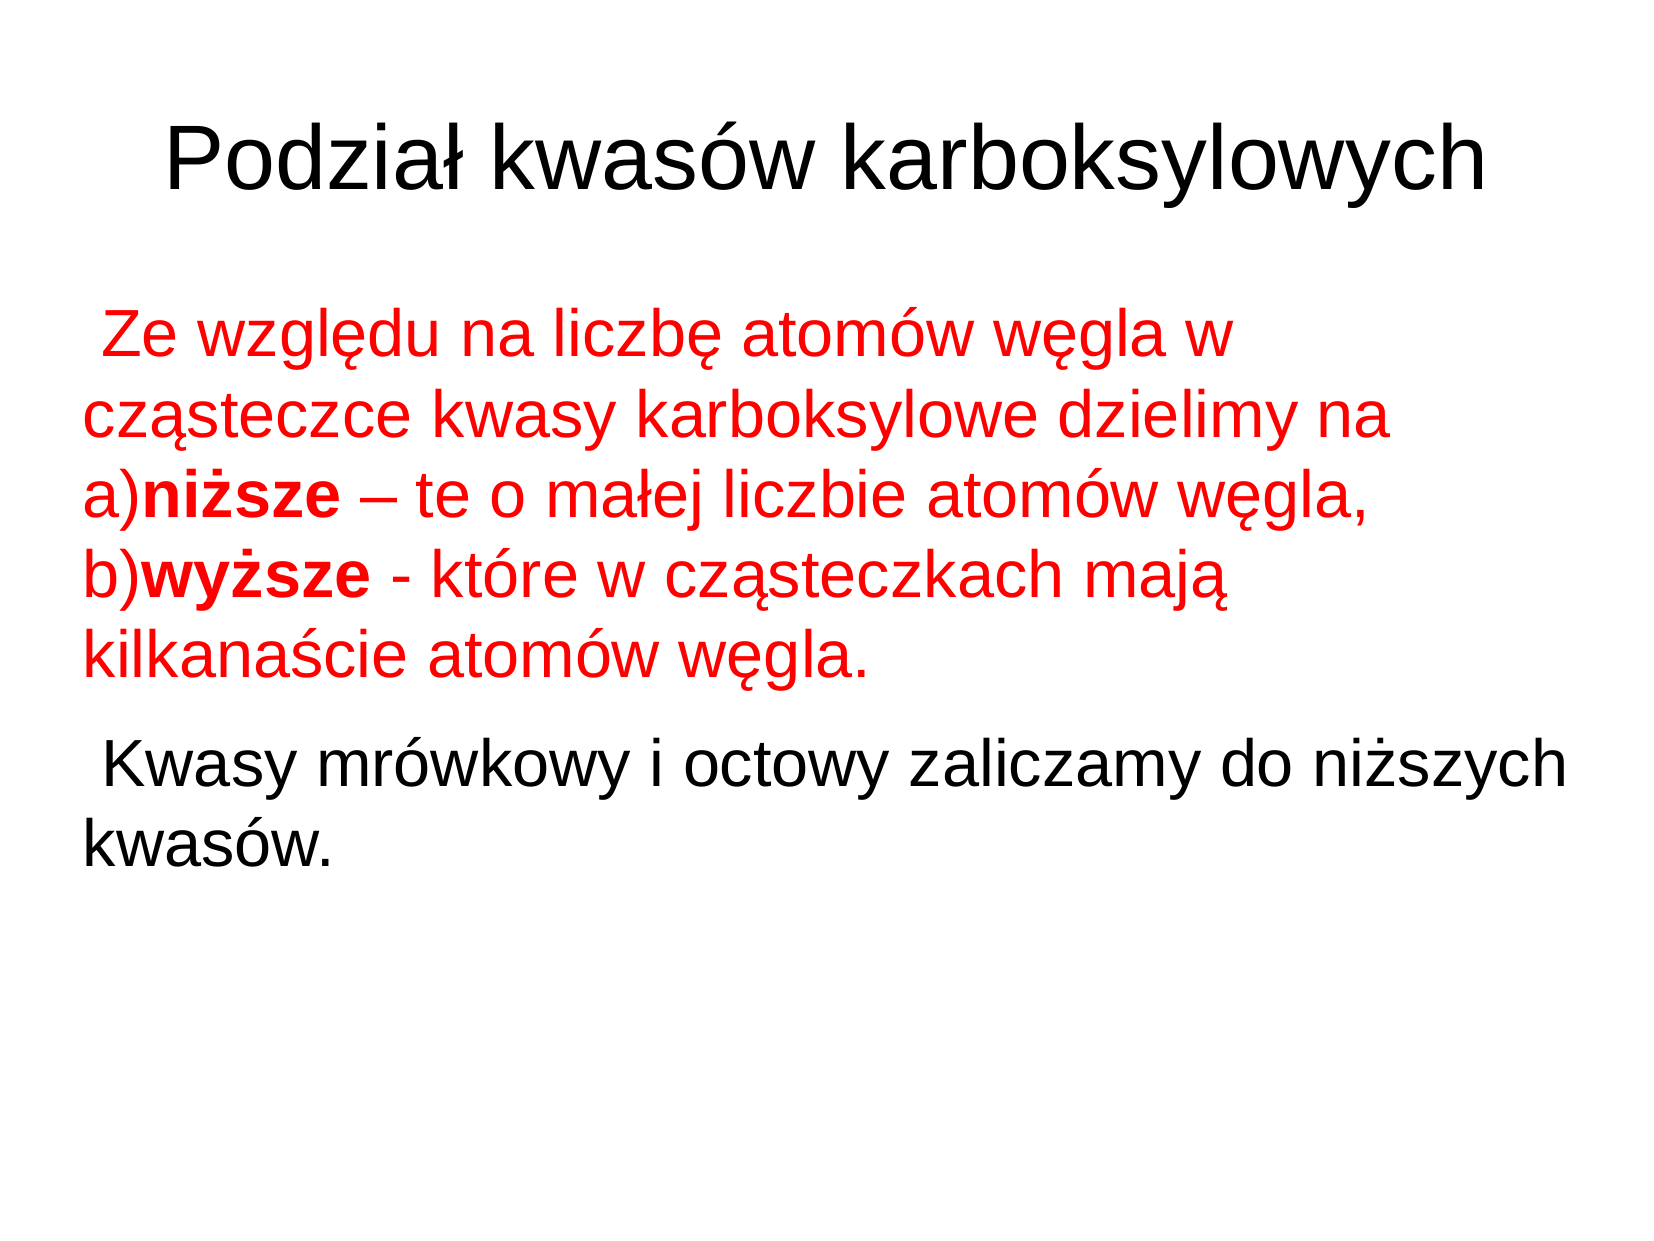

# Podział kwasów karboksylowych
 Ze względu na liczbę atomów węgla w cząsteczce kwasy karboksylowe dzielimy na a)niższe – te o małej liczbie atomów węgla, b)wyższe - które w cząsteczkach mają kilkanaście atomów węgla.
 Kwasy mrówkowy i octowy zaliczamy do niższych kwasów.